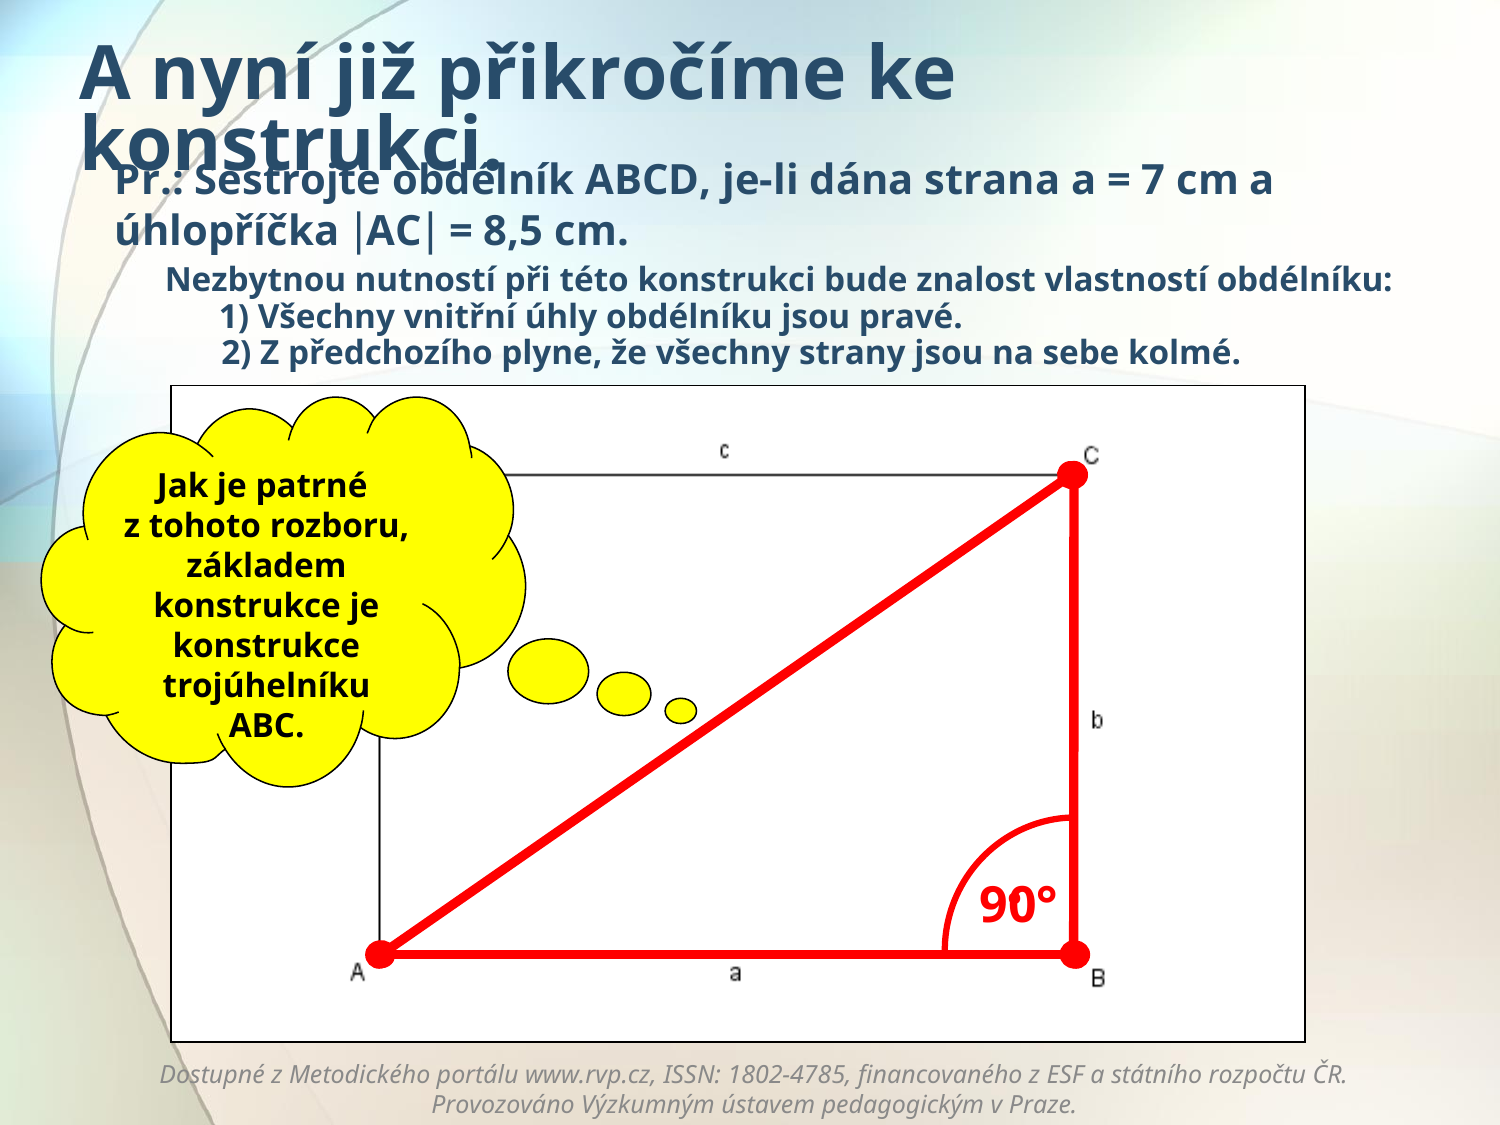

# A nyní již přikročíme ke konstrukci.
Př.: Sestrojte obdélník ABCD, je-li dána strana a = 7 cm a úhlopříčka AC = 8,5 cm.
Nezbytnou nutností při této konstrukci bude znalost vlastností obdélníku:
1) Všechny vnitřní úhly obdélníku jsou pravé.
2) Z předchozího plyne, že všechny strany jsou na sebe kolmé.
Jak je patrné
z tohoto rozboru, základem konstrukce je konstrukce trojúhelníku ABC.
.
90°